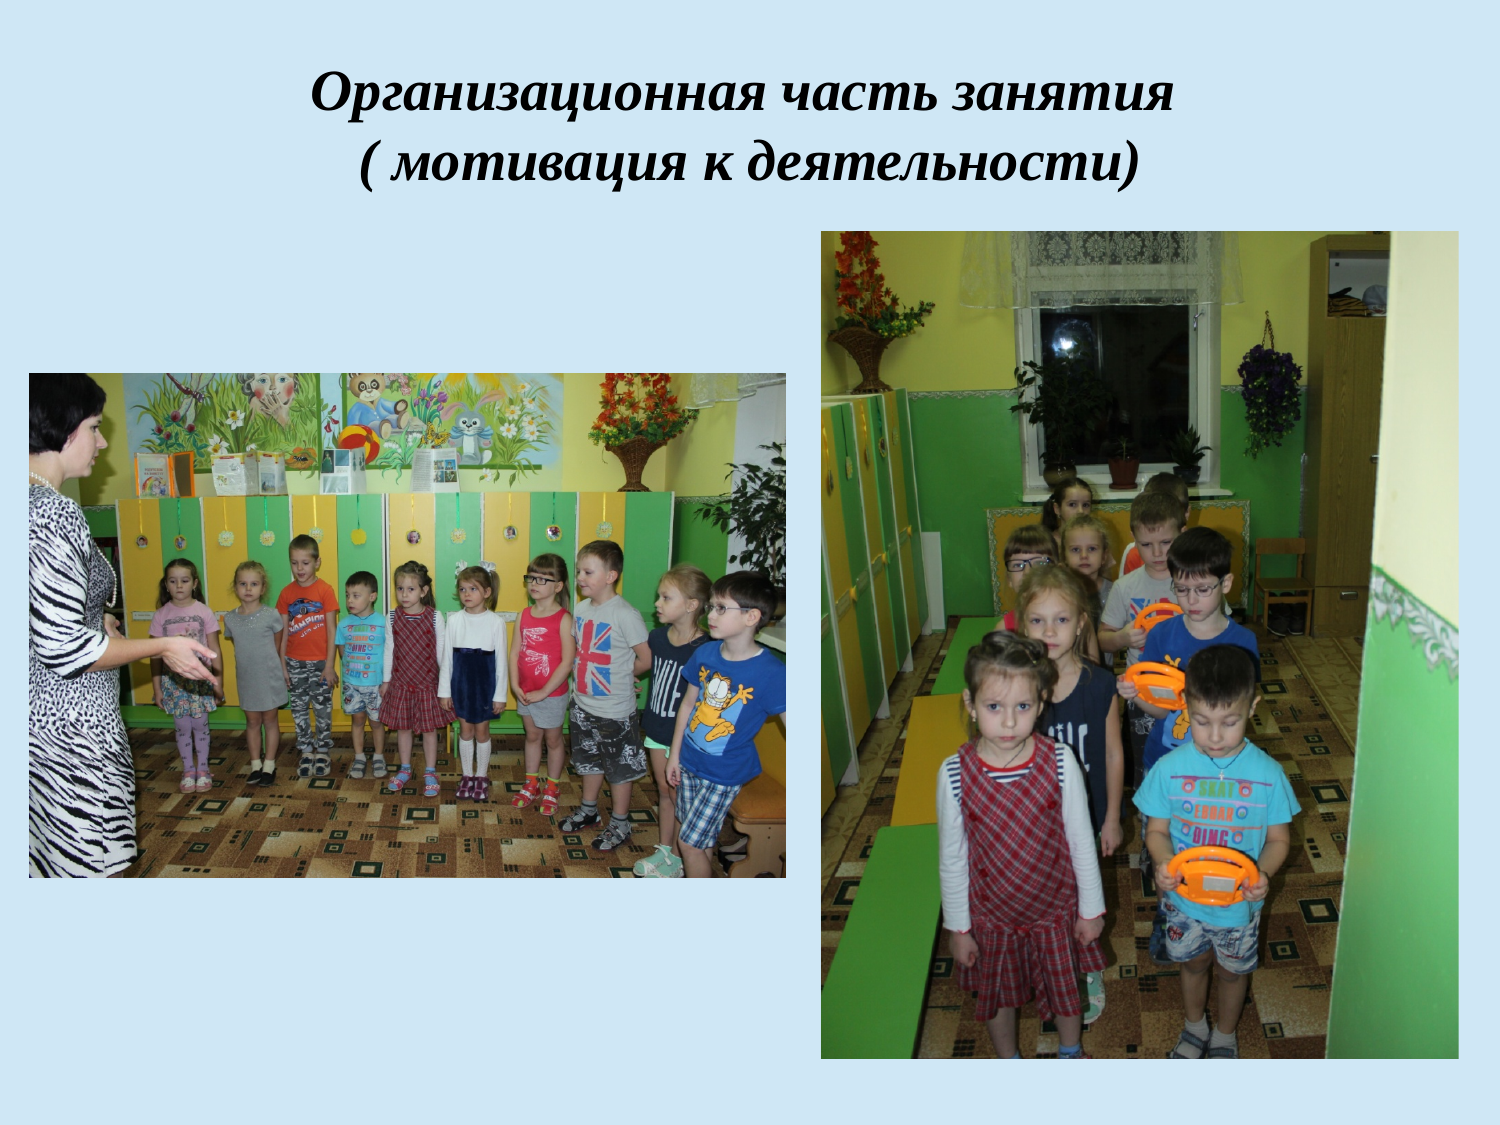

# Организационная часть занятия ( мотивация к деятельности)